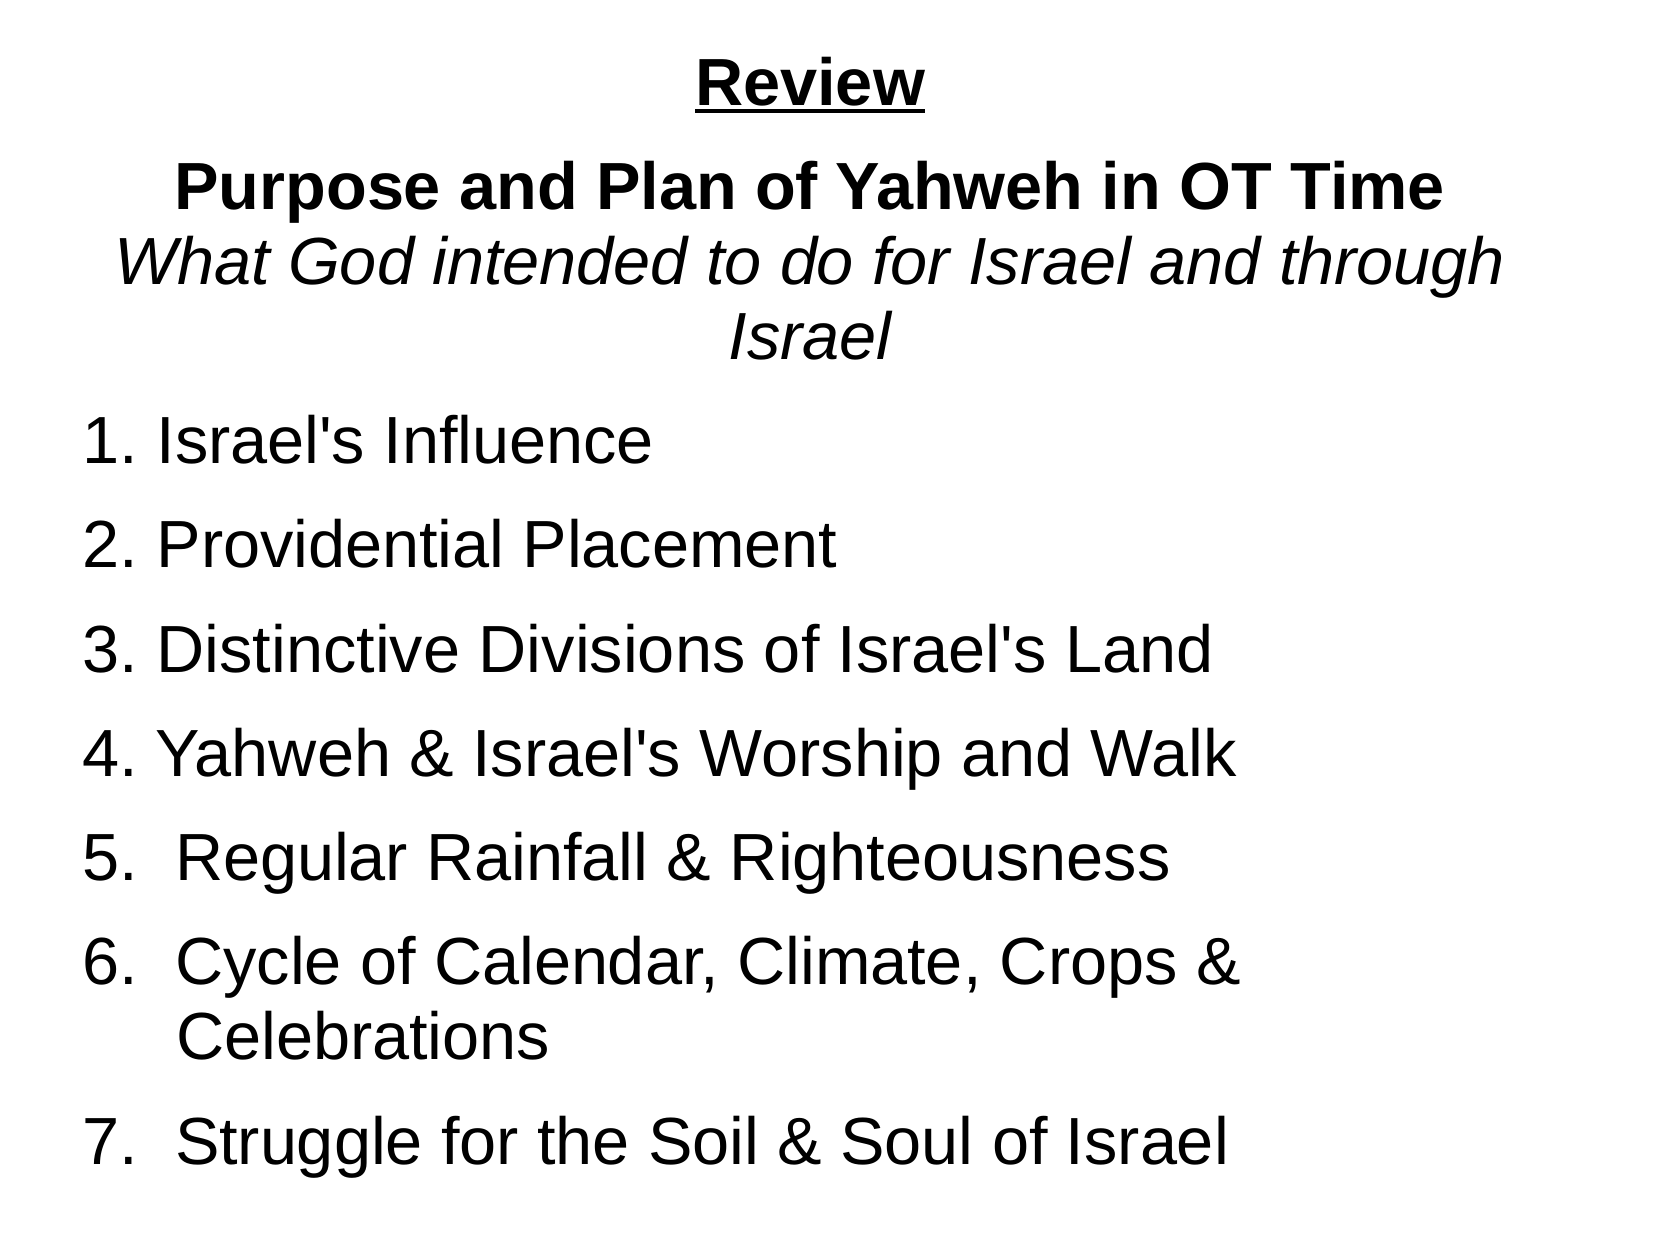

# Review
Purpose and Plan of Yahweh in OT Time
What God intended to do for Israel and through Israel
1. Israel's Influence
2. Providential Placement
3. Distinctive Divisions of Israel's Land
4. Yahweh & Israel's Worship and Walk
5. Regular Rainfall & Righteousness
6. Cycle of Calendar, Climate, Crops & 		 		 	 Celebrations
7. Struggle for the Soil & Soul of Israel